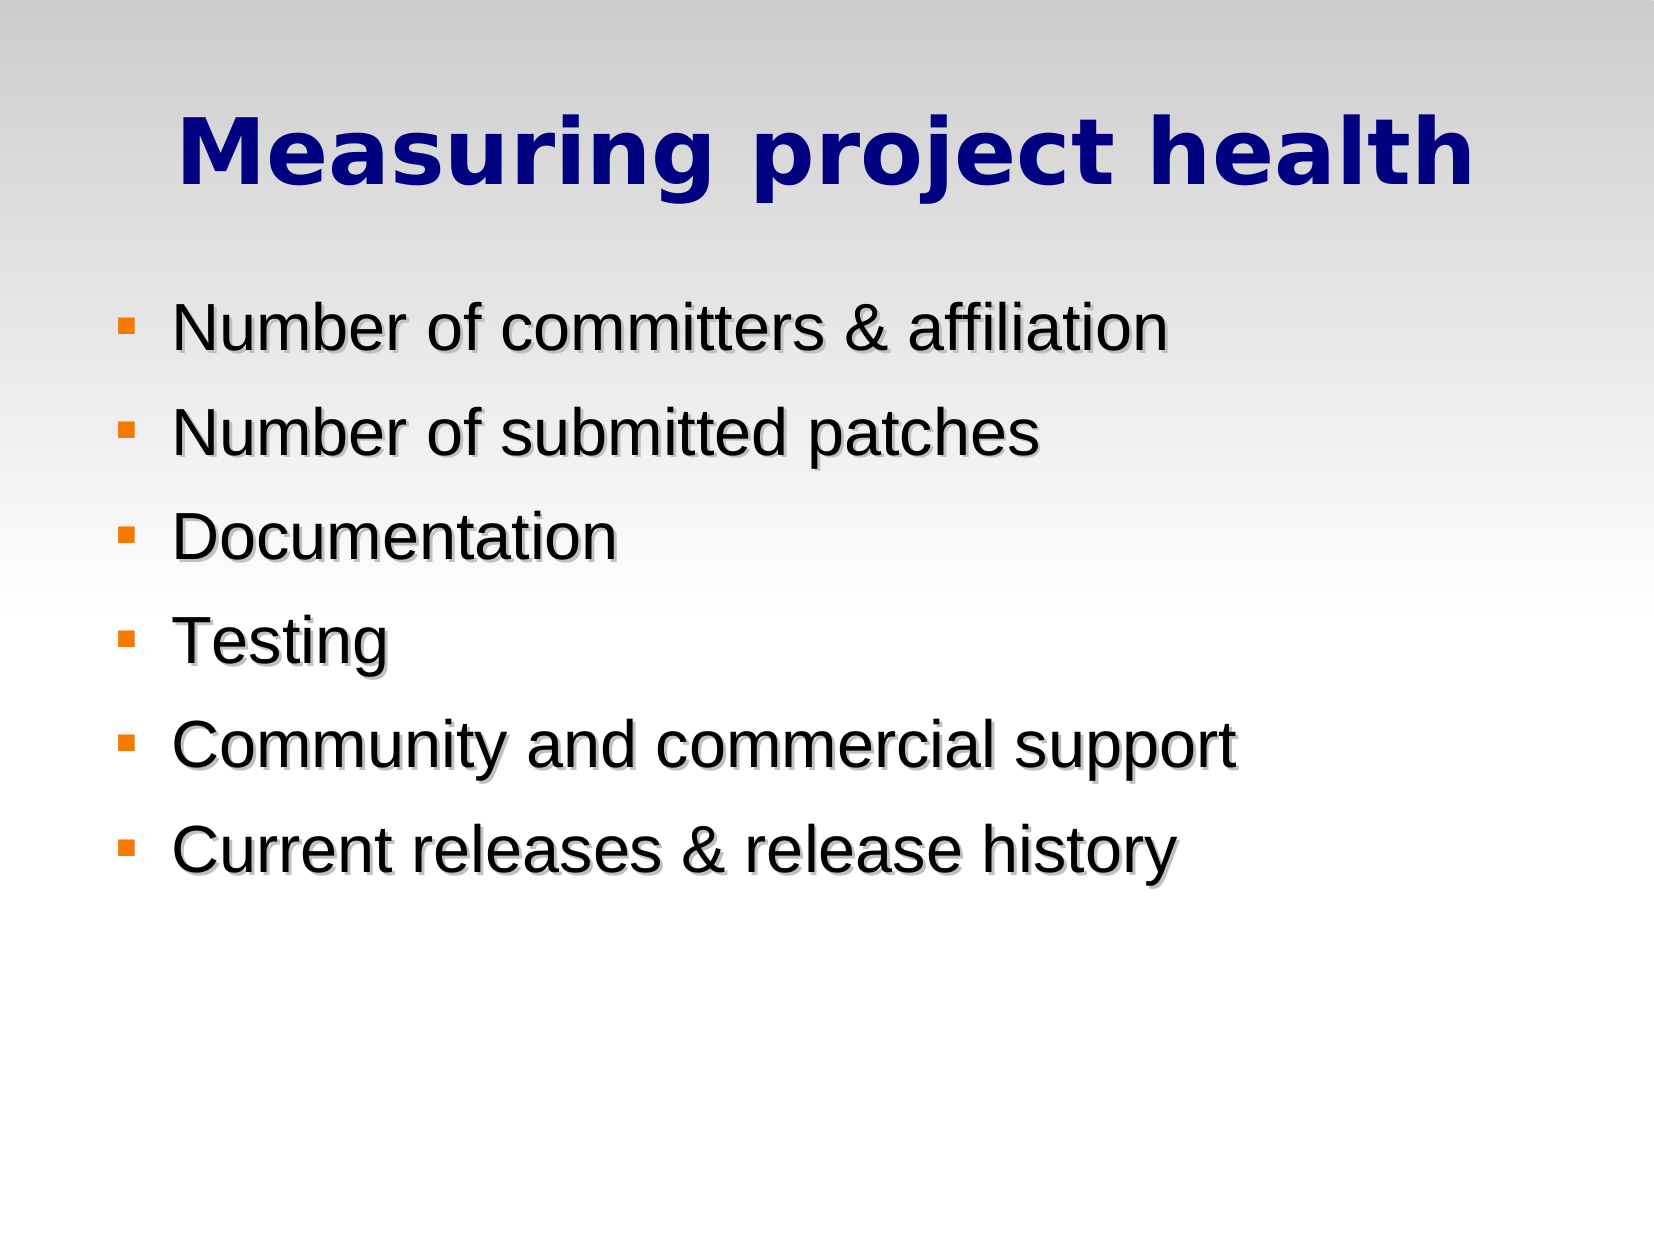

# Measuring project health
Number of committers & affiliation
Number of submitted patches
Documentation
Testing
Community and commercial support
Current releases & release history